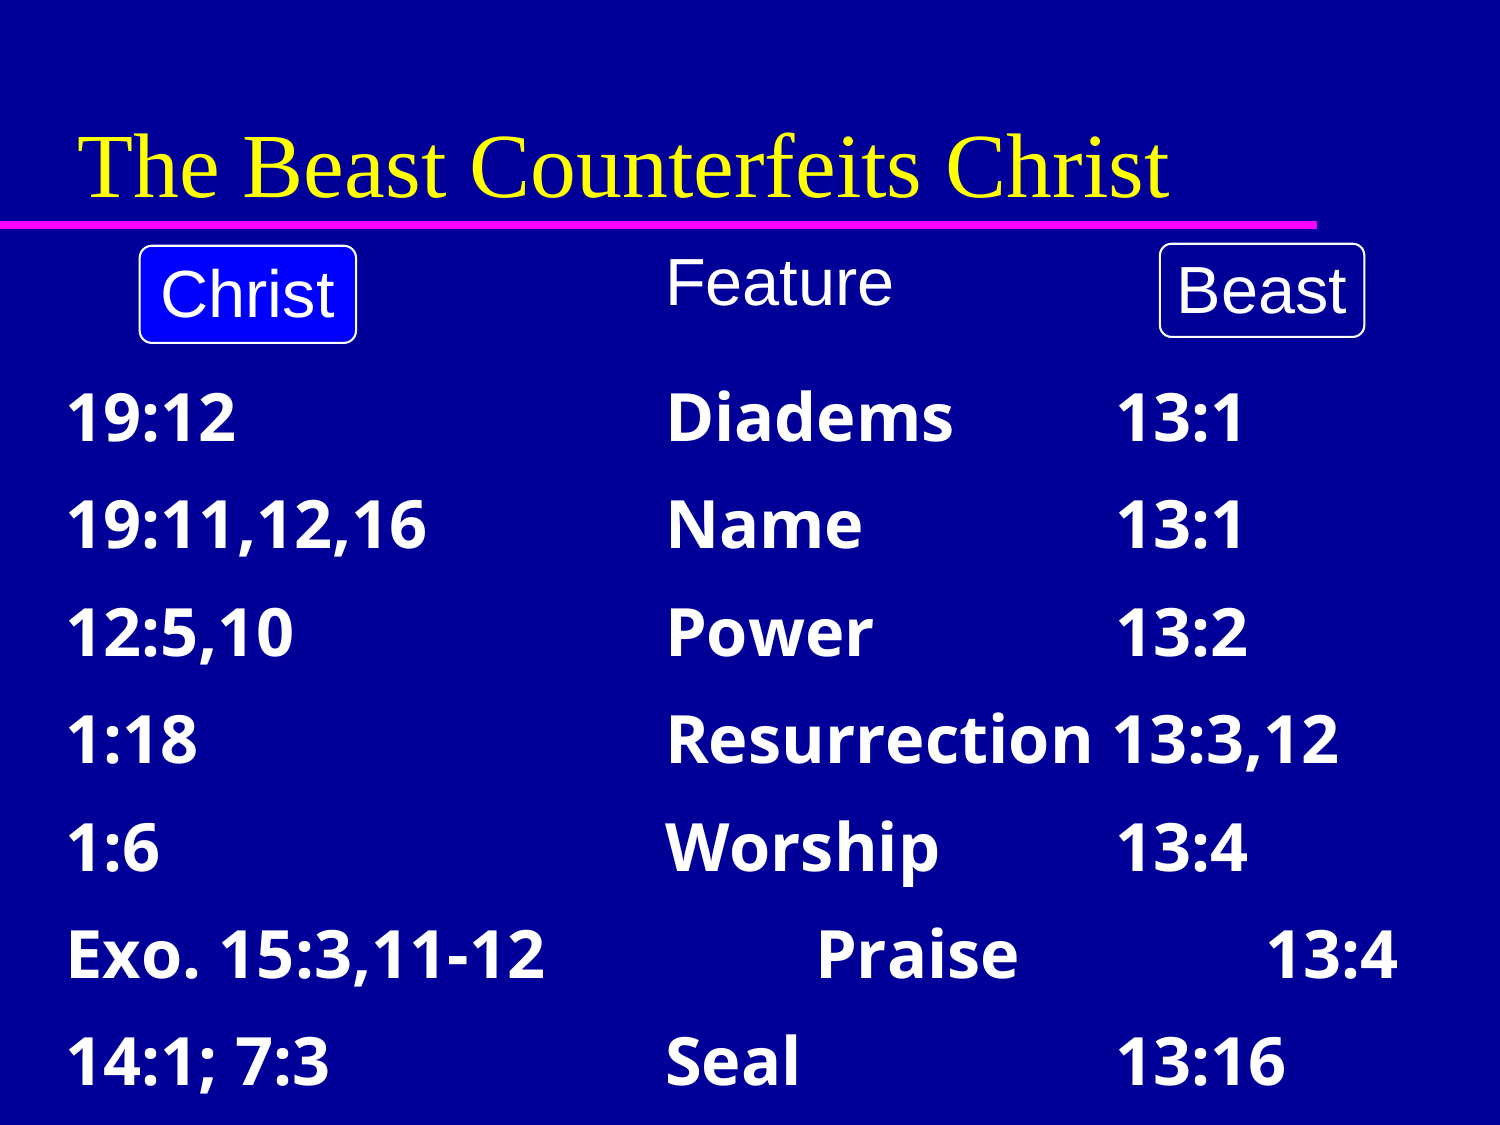

# The Beast Counterfeits Christ
Feature
Beast
Christ
19:12			Diadems		13:1
19:11,12,16		Name		13:1
12:5,10			Power		13:2
1:18				Resurrection 13:3,12
1:6				Worship		13:4
Exo. 15:3,11-12		Praise		13:4
14:1; 7:3			Seal			13:16
5:9			Nations’ allegiance	13:7-8